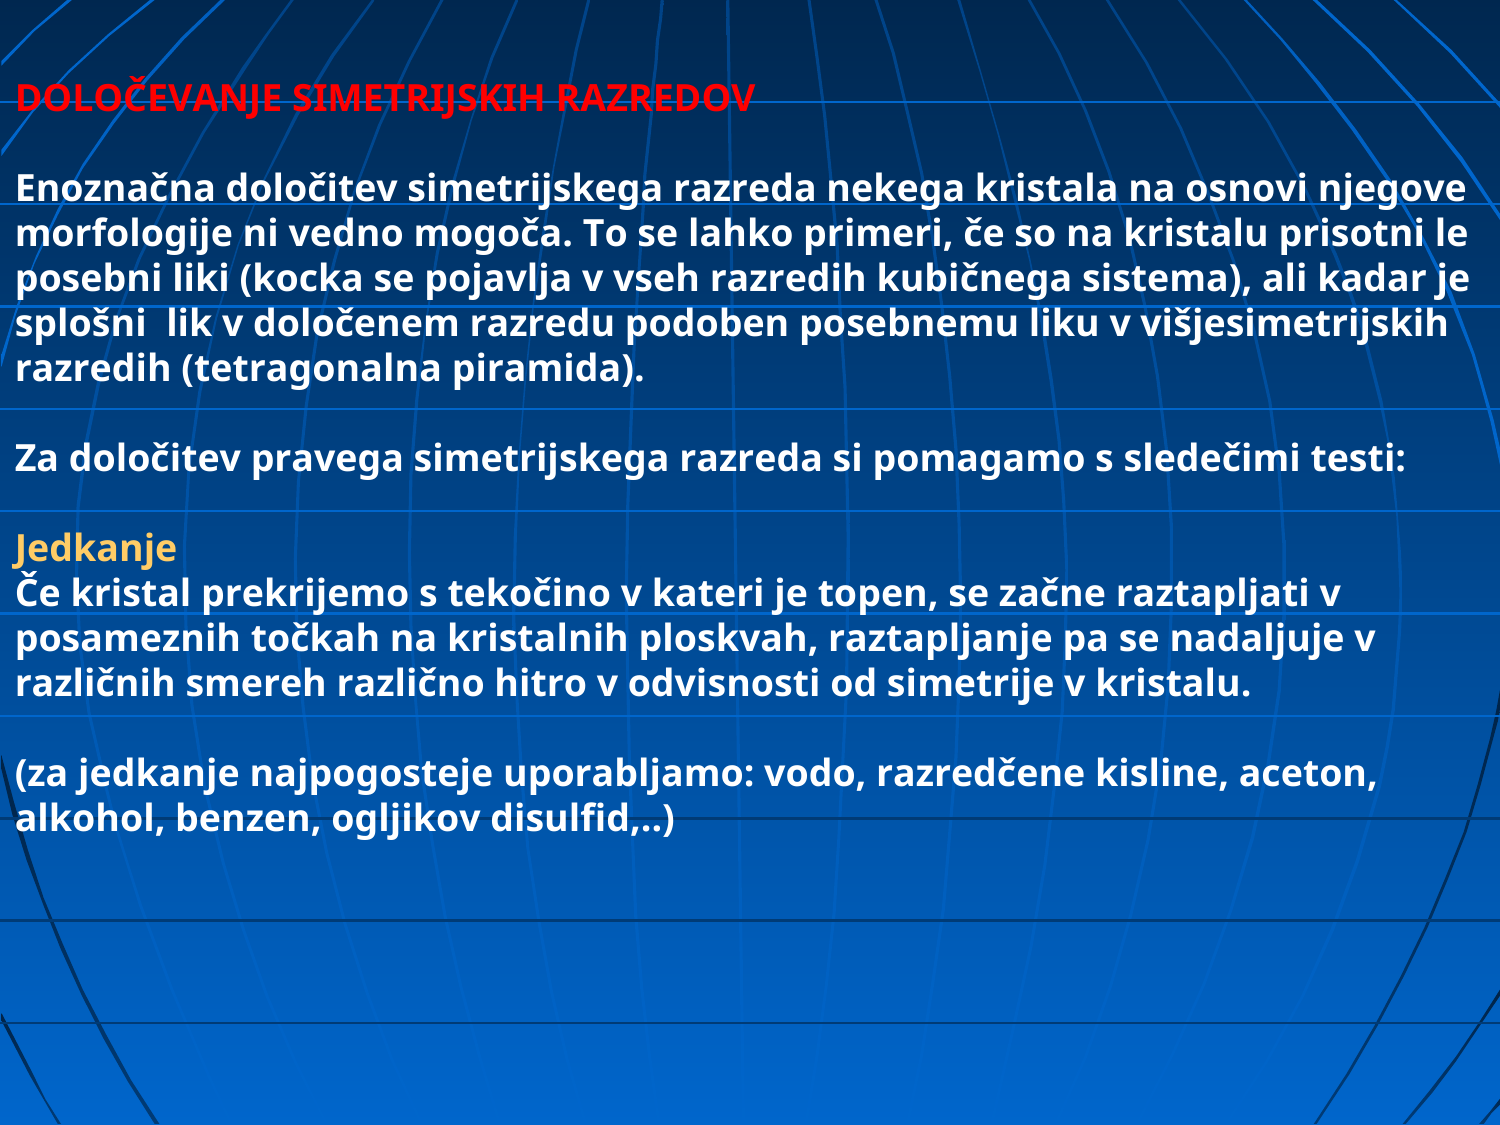

DOLOČEVANJE SIMETRIJSKIH RAZREDOV
Enoznačna določitev simetrijskega razreda nekega kristala na osnovi njegove morfologije ni vedno mogoča. To se lahko primeri, če so na kristalu prisotni le posebni liki (kocka se pojavlja v vseh razredih kubičnega sistema), ali kadar je splošni lik v določenem razredu podoben posebnemu liku v višjesimetrijskih razredih (tetragonalna piramida).
Za določitev pravega simetrijskega razreda si pomagamo s sledečimi testi:
Jedkanje
Če kristal prekrijemo s tekočino v kateri je topen, se začne raztapljati v posameznih točkah na kristalnih ploskvah, raztapljanje pa se nadaljuje v različnih smereh različno hitro v odvisnosti od simetrije v kristalu.
(za jedkanje najpogosteje uporabljamo: vodo, razredčene kisline, aceton, alkohol, benzen, ogljikov disulfid,..)